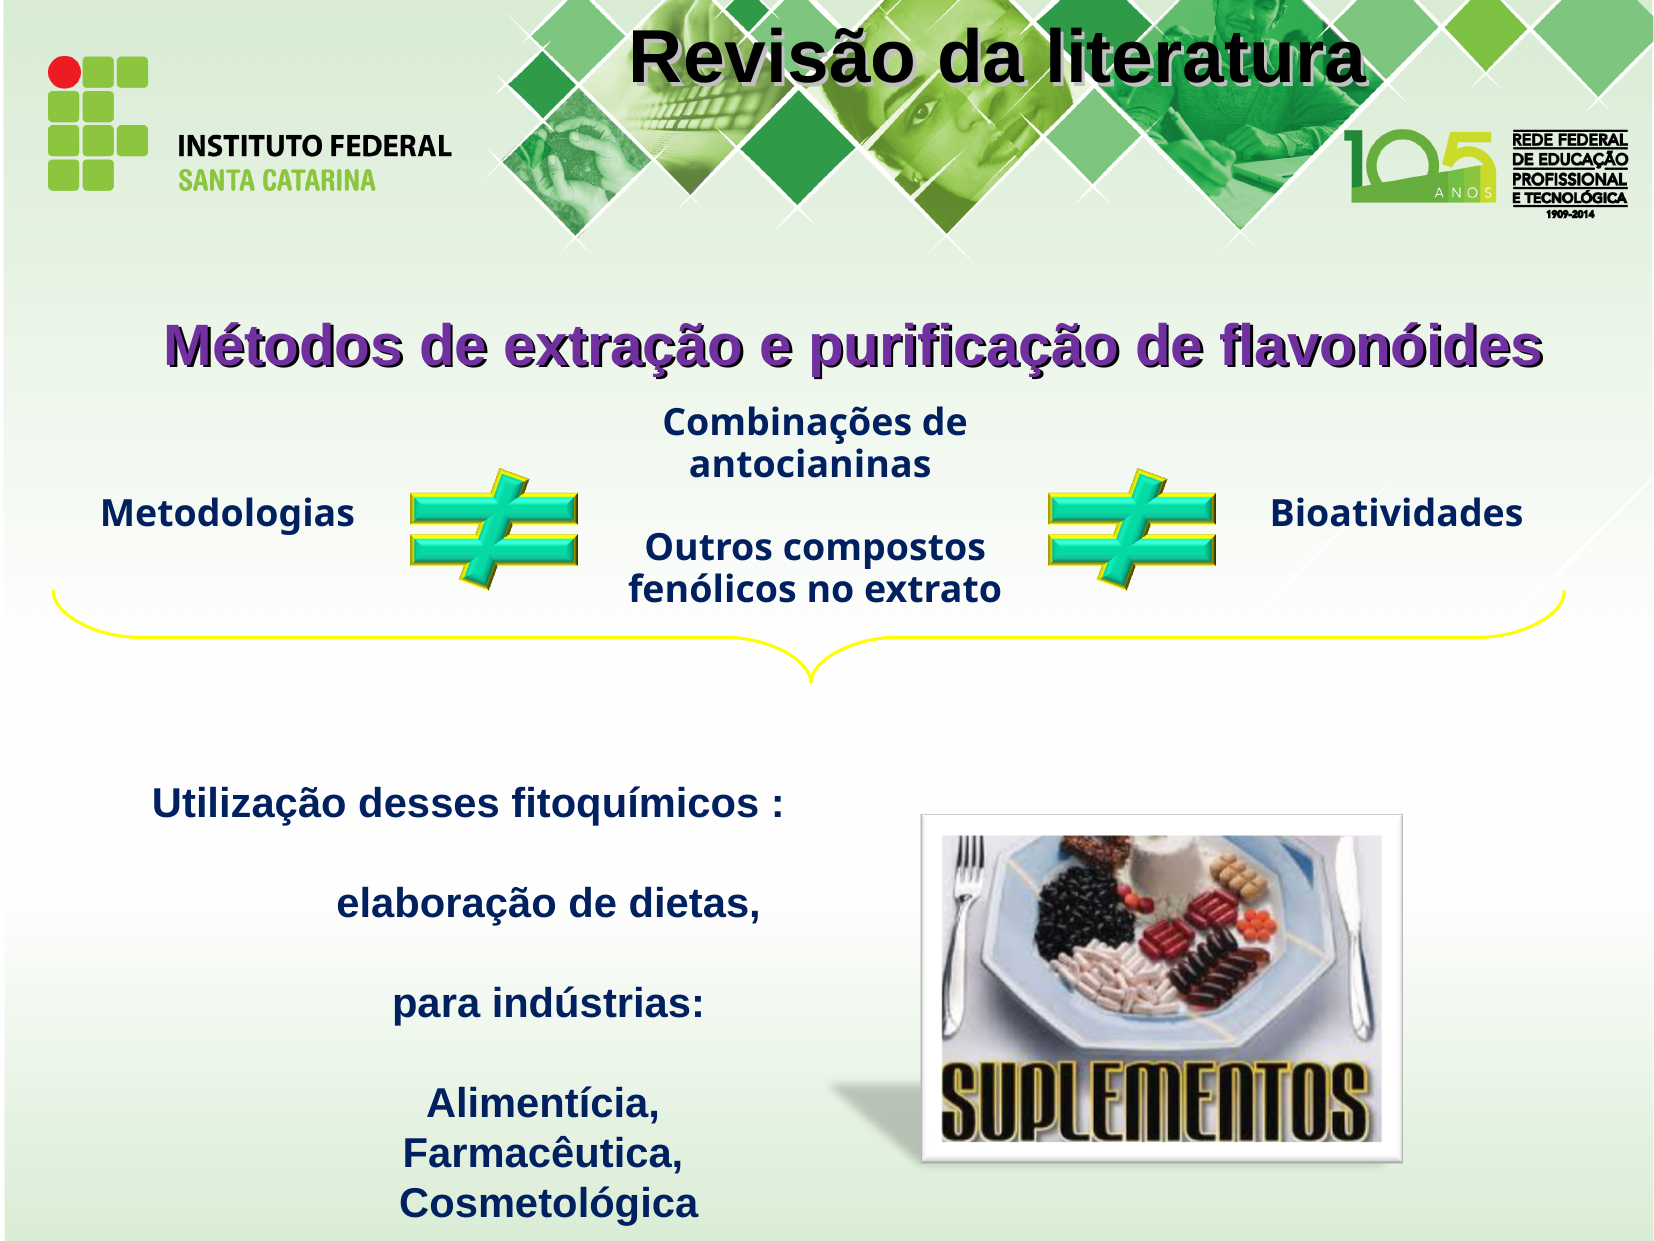

Revisão da literatura
Métodos de extração e purificação de flavonóides
Combinações de antocianinas
Outros compostos fenólicos no extrato
Metodologias
 Bioatividades
Utilização desses fitoquímicos :
 elaboração de dietas,
para indústrias:
Alimentícia,
Farmacêutica,
Cosmetológica